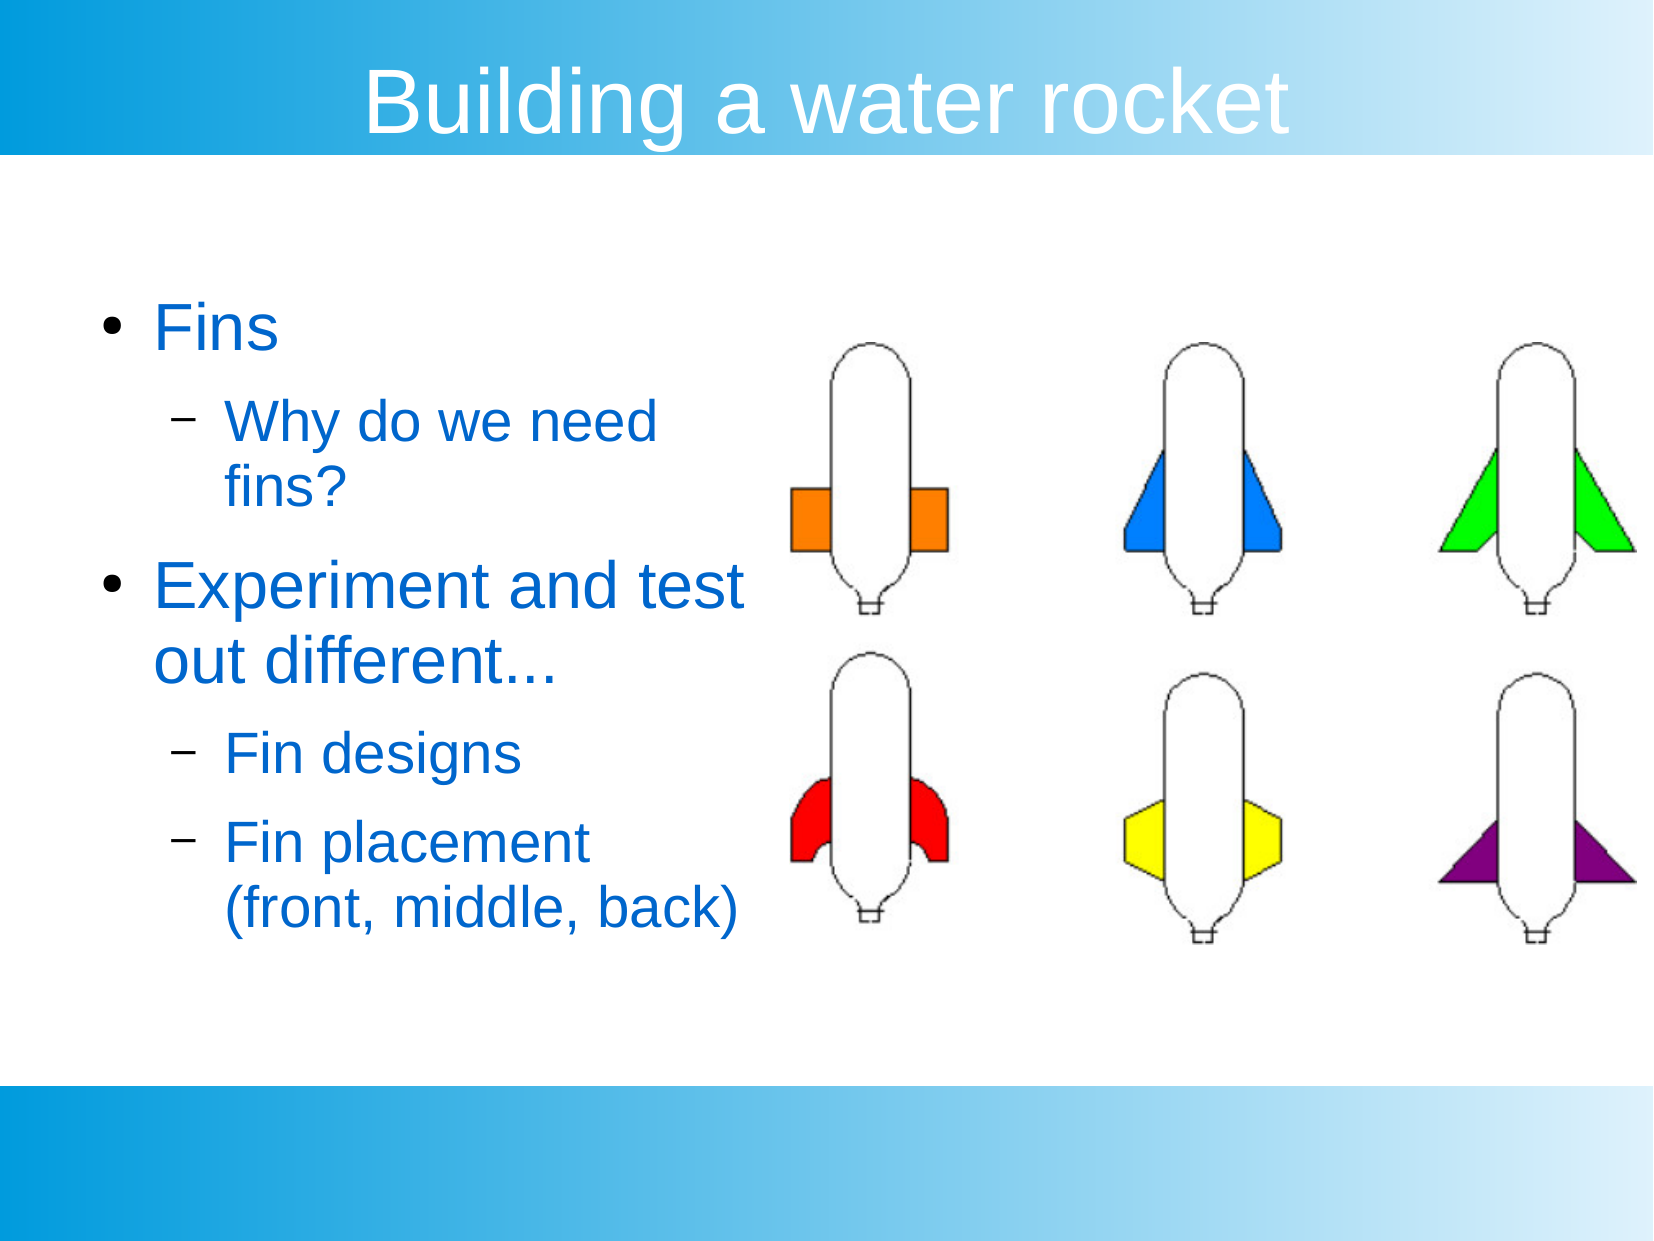

# Building a water rocket
Fins
Why do we need
fins?
Experiment and test
out different...
Fin designs
Fin placement
(front, middle, back)